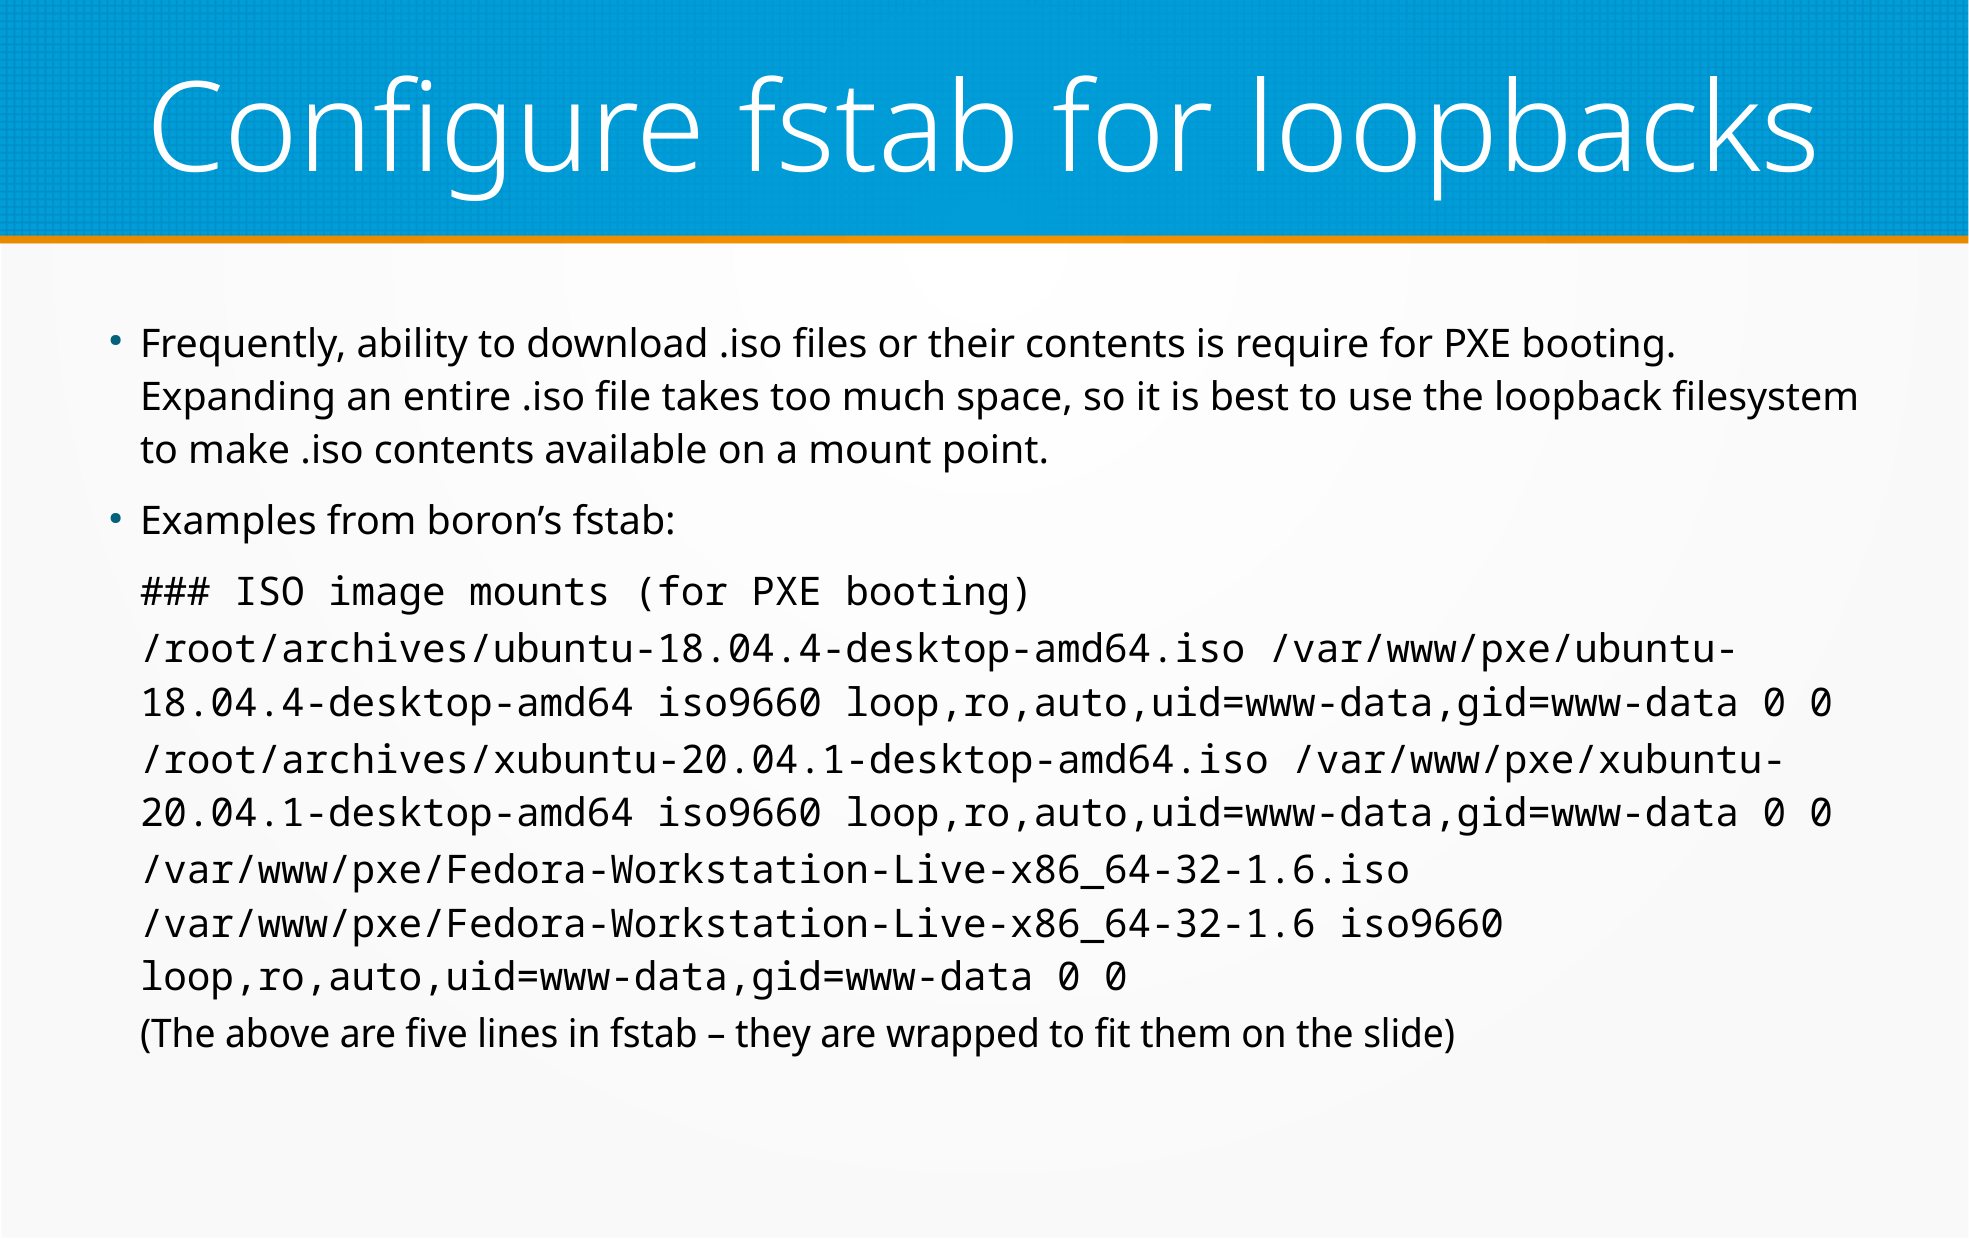

# Configure fstab for loopbacks
Frequently, ability to download .iso files or their contents is require for PXE booting. Expanding an entire .iso file takes too much space, so it is best to use the loopback filesystem to make .iso contents available on a mount point.
Examples from boron’s fstab:
### ISO image mounts (for PXE booting)
/root/archives/ubuntu-18.04.4-desktop-amd64.iso /var/www/pxe/ubuntu-18.04.4-desktop-amd64 iso9660 loop,ro,auto,uid=www-data,gid=www-data 0 0
/root/archives/xubuntu-20.04.1-desktop-amd64.iso /var/www/pxe/xubuntu-20.04.1-desktop-amd64 iso9660 loop,ro,auto,uid=www-data,gid=www-data 0 0
/var/www/pxe/Fedora-Workstation-Live-x86_64-32-1.6.iso /var/www/pxe/Fedora-Workstation-Live-x86_64-32-1.6 iso9660 loop,ro,auto,uid=www-data,gid=www-data 0 0
(The above are five lines in fstab – they are wrapped to fit them on the slide)